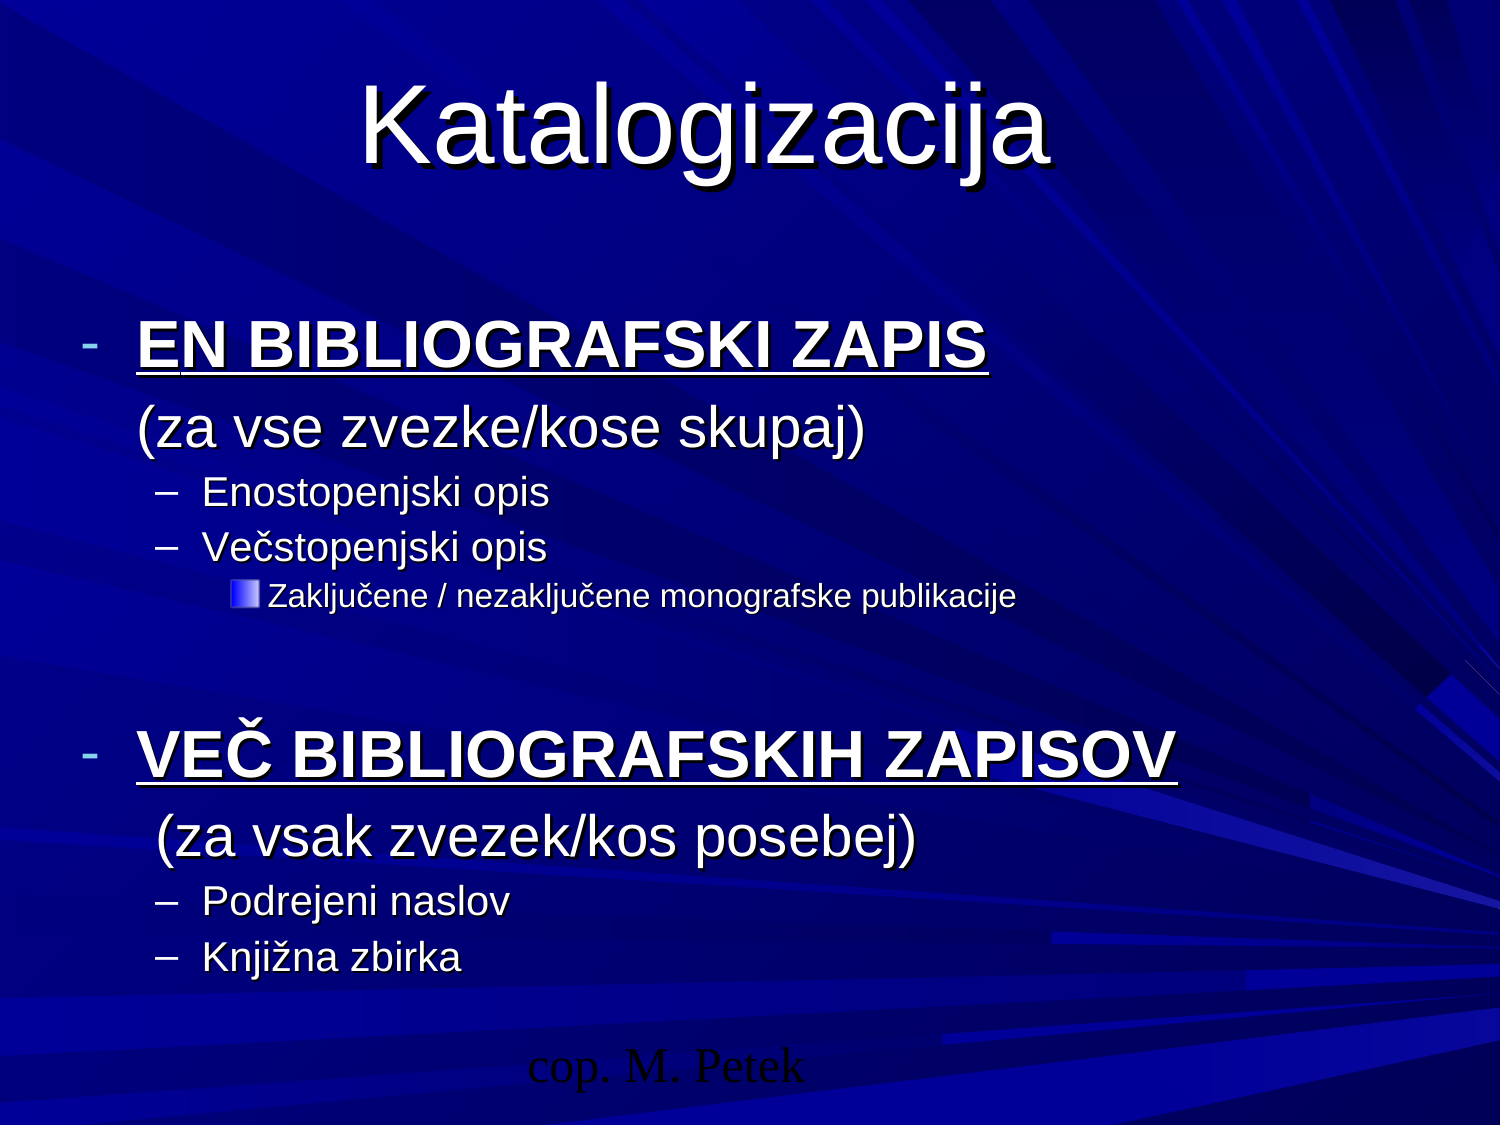

# Katalogizacija
EN BIBLIOGRAFSKI ZAPIS
	(za vse zvezke/kose skupaj)
Enostopenjski opis
Večstopenjski opis
Zaključene / nezaključene monografske publikacije
VEČ BIBLIOGRAFSKIH ZAPISOV
(za vsak zvezek/kos posebej)
Podrejeni naslov
Knjižna zbirka
cop. M. Petek